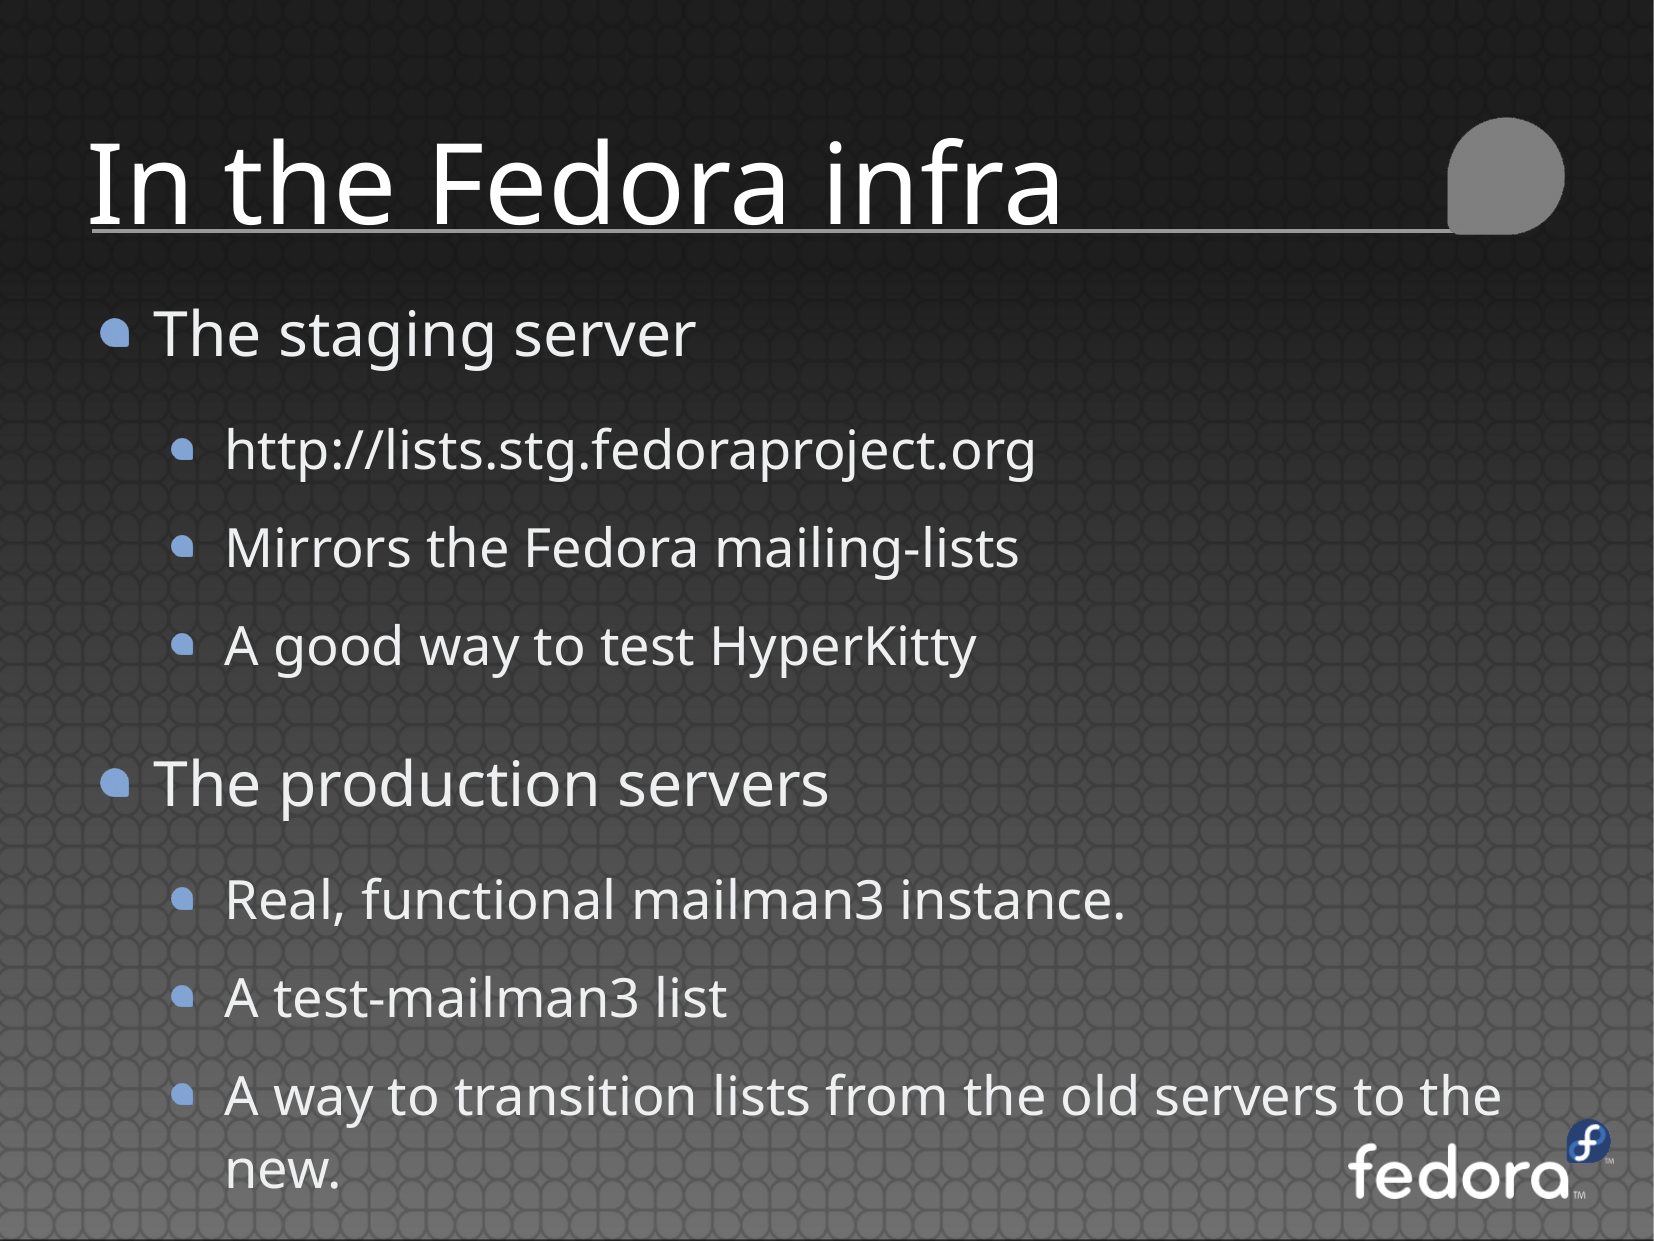

# In the Fedora infra
The staging server
http://lists.stg.fedoraproject.org
Mirrors the Fedora mailing-lists
A good way to test HyperKitty
The production servers
Real, functional mailman3 instance.
A test-mailman3 list
A way to transition lists from the old servers to the new.
A few *-commits lists are migrated